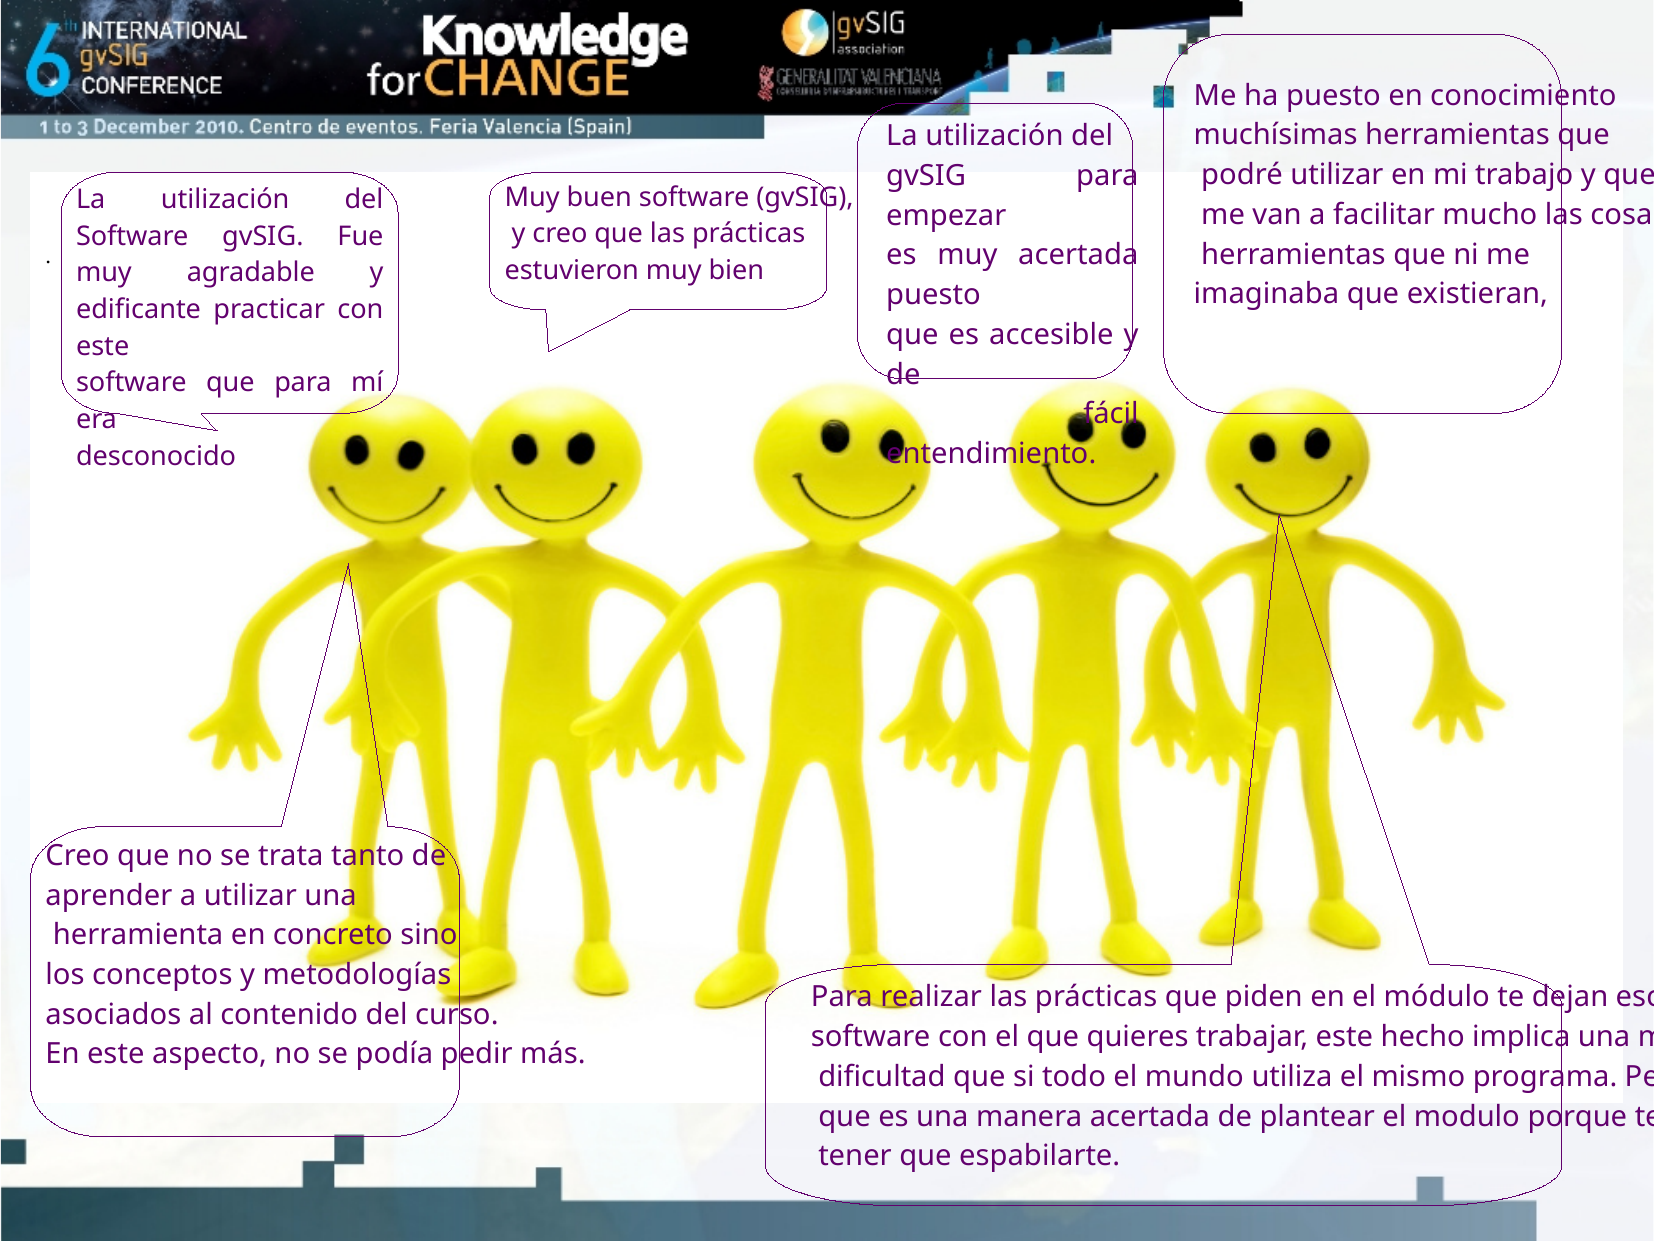

Me ha puesto en conocimiento
muchísimas herramientas que
 podré utilizar en mi trabajo y que
 me van a facilitar mucho las cosas,
 herramientas que ni me
imaginaba que existieran,
La utilización del
gvSIG para empezar
es muy acertada puesto
que es accesible y de
 fácil entendimiento.
Muy buen software (gvSIG),
 y creo que las prácticas
estuvieron muy bien
La utilización del Software gvSIG. Fue muy agradable y edificante practicar con este
software que para mí era
desconocido
.
Creo que no se trata tanto de
aprender a utilizar una
 herramienta en concreto sino
los conceptos y metodologías
asociados al contenido del curso.
En este aspecto, no se podía pedir más.
Para realizar las prácticas que piden en el módulo te dejan escoger el
software con el que quieres trabajar, este hecho implica una mayor
 dificultad que si todo el mundo utiliza el mismo programa. Pero creo
 que es una manera acertada de plantear el modulo porque te obliga a
 tener que espabilarte.